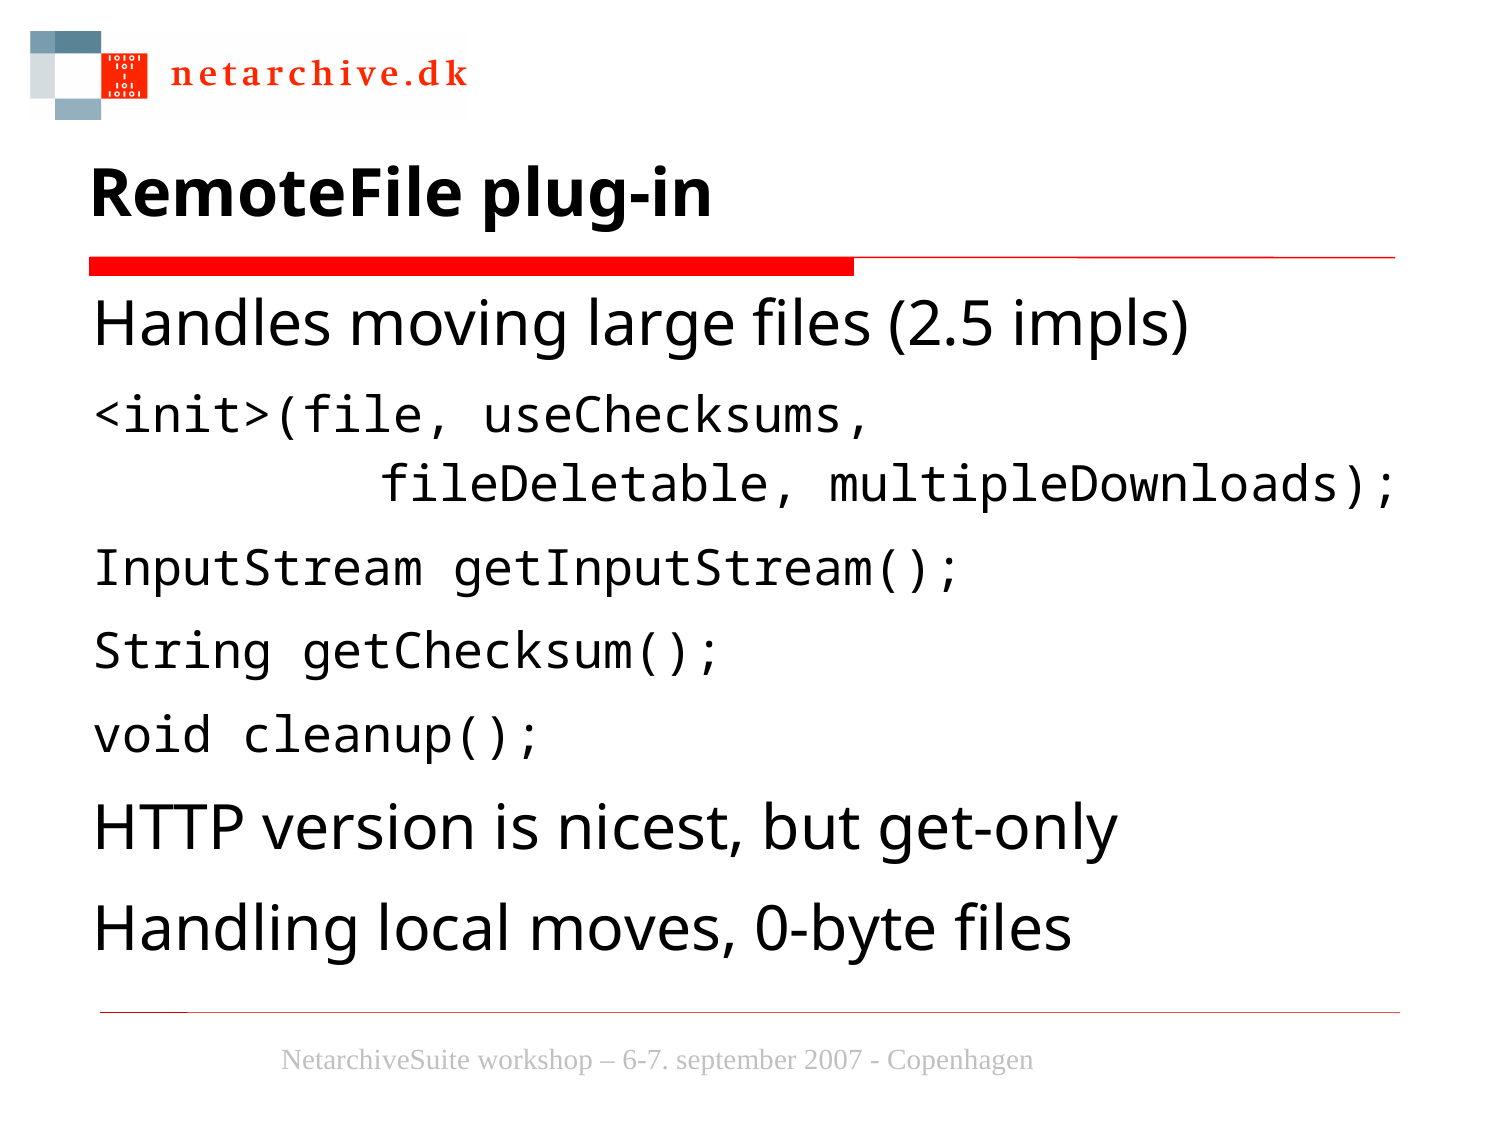

# RemoteFile plug-in
Handles moving large files (2.5 impls)
<init>(file, useChecksums,
 fileDeletable, multipleDownloads);
InputStream getInputStream();
String getChecksum();
void cleanup();
HTTP version is nicest, but get-only
Handling local moves, 0-byte files